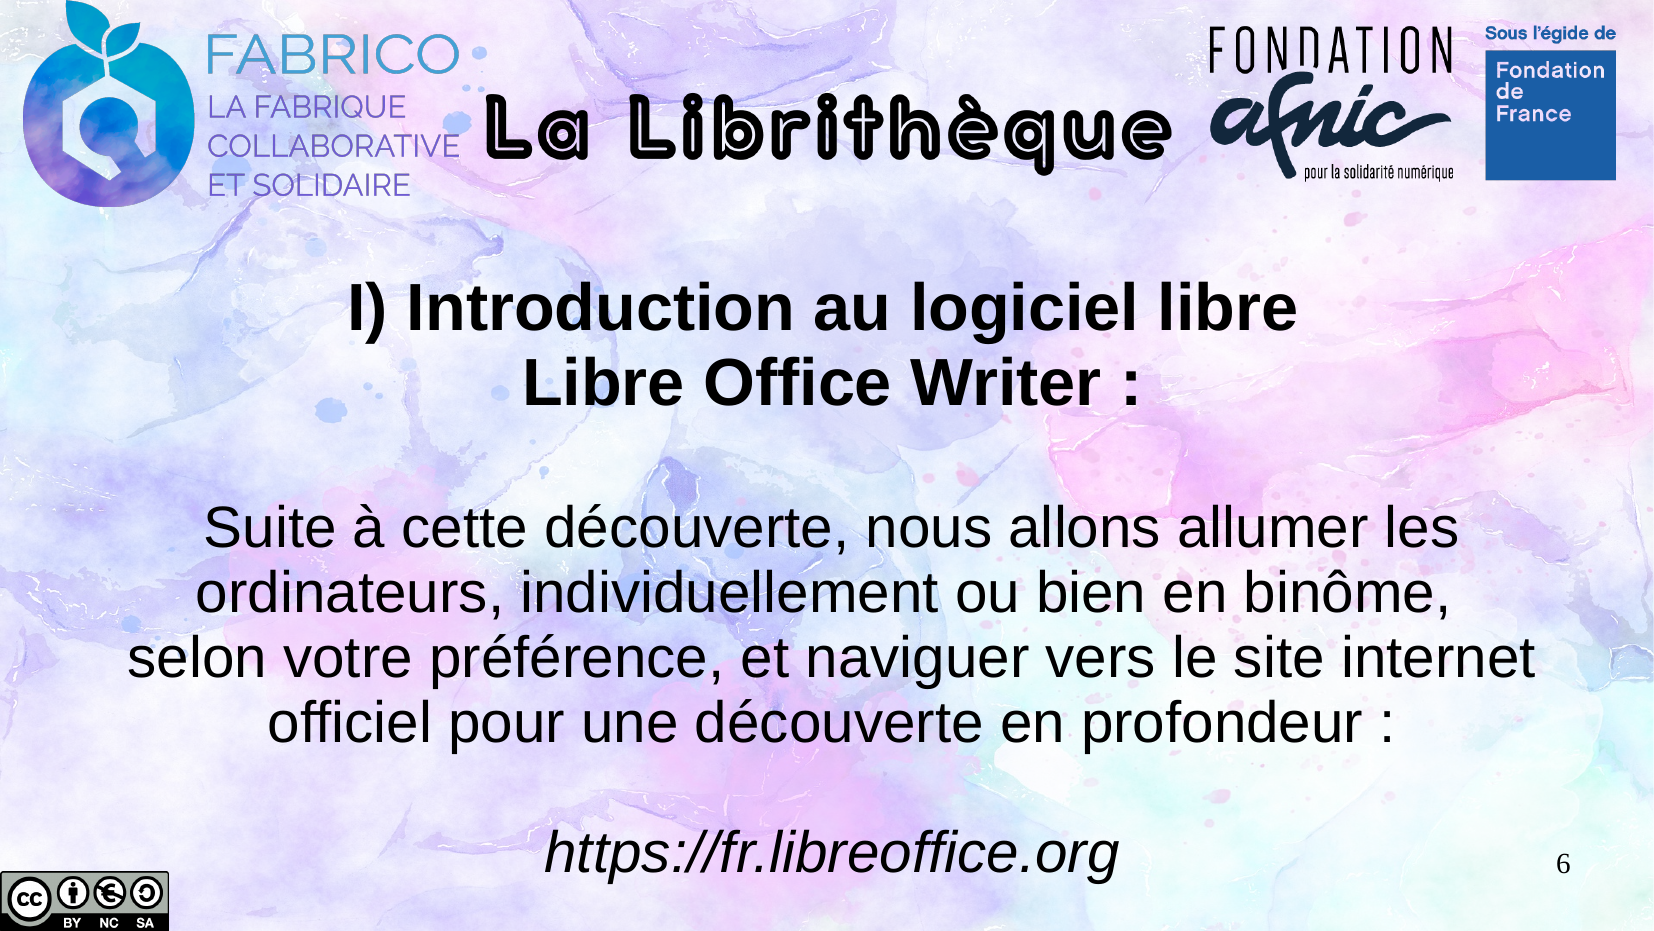

# I) Introduction au logiciel libre
Libre Office Writer :
Suite à cette découverte, nous allons allumer les ordinateurs, individuellement ou bien en binôme,
selon votre préférence, et naviguer vers le site internet officiel pour une découverte en profondeur :
https://fr.libreoffice.org
6